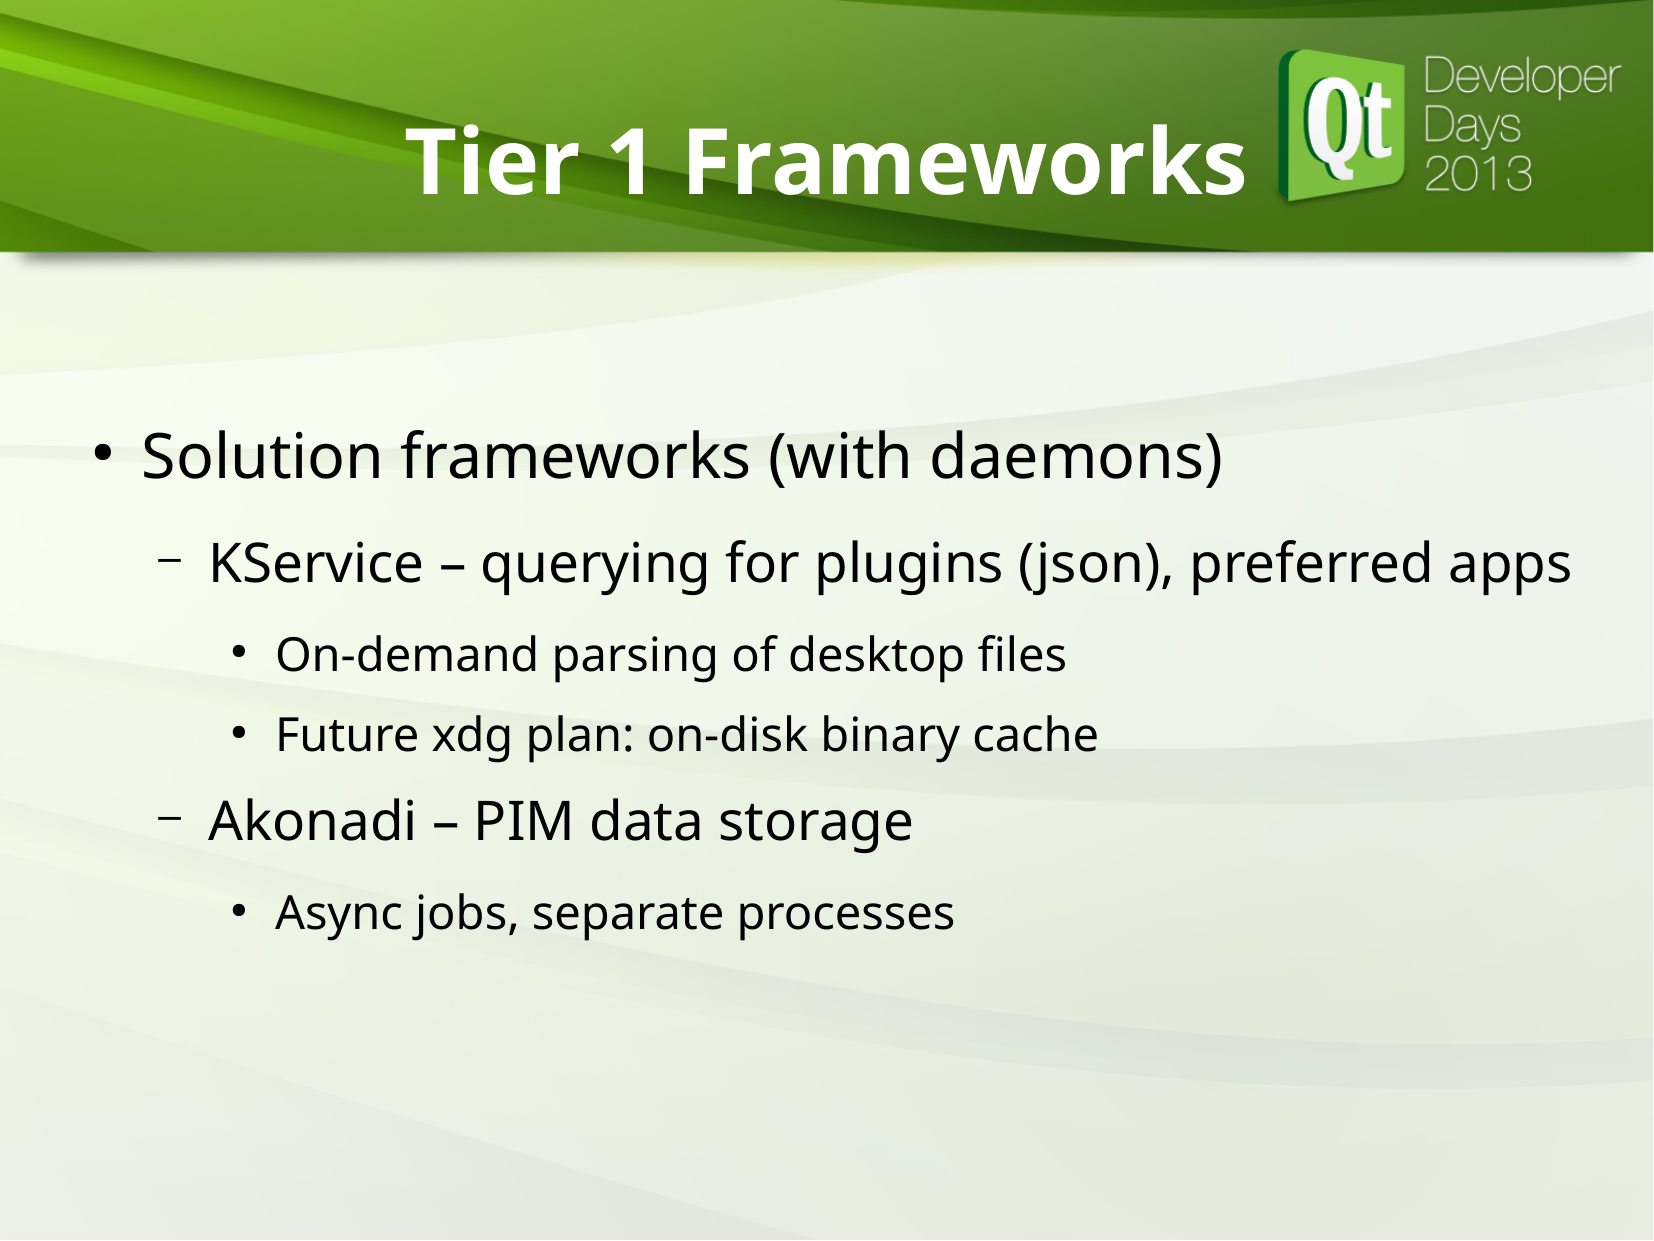

# Tier 1 Frameworks
Solution frameworks (with daemons)
KService – querying for plugins (json), preferred apps
On-demand parsing of desktop files
Future xdg plan: on-disk binary cache
Akonadi – PIM data storage
Async jobs, separate processes